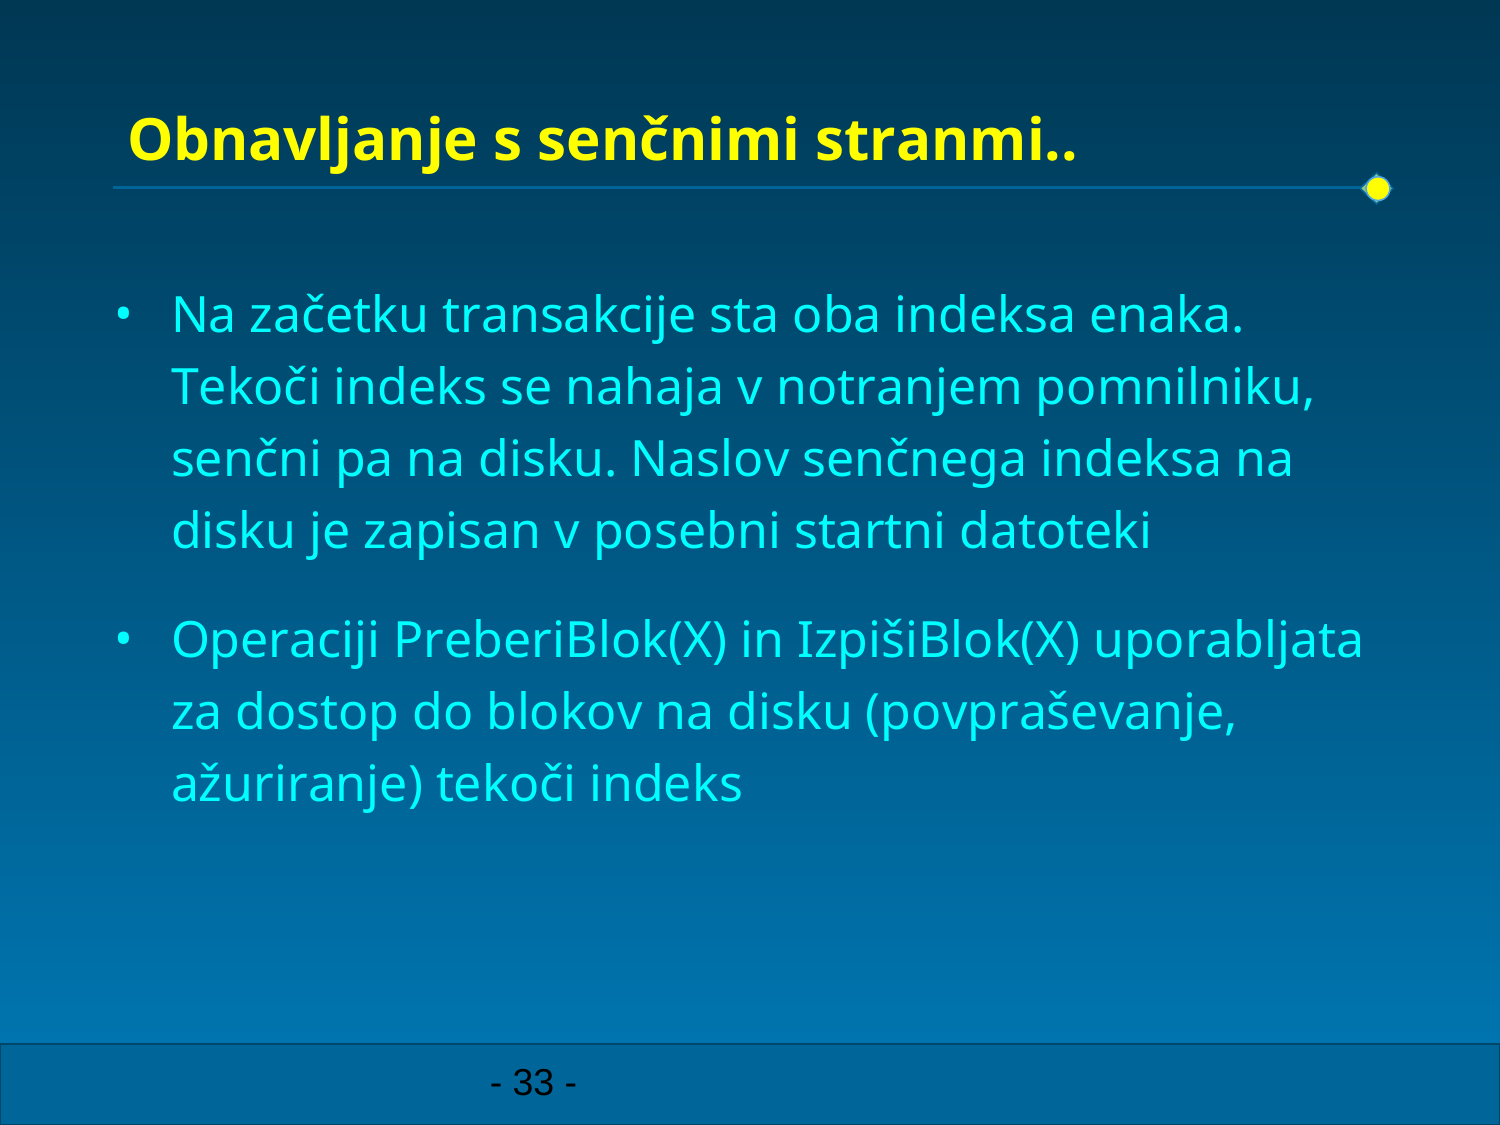

# Obnavljanje s senčnimi stranmi..
Na začetku transakcije sta oba indeksa enaka. Tekoči indeks se nahaja v notranjem pomnilniku, senčni pa na disku. Naslov senčnega indeksa na disku je zapisan v posebni startni datoteki
Operaciji PreberiBlok(X) in IzpišiBlok(X) uporabljata za dostop do blokov na disku (povpraševanje, ažuriranje) tekoči indeks